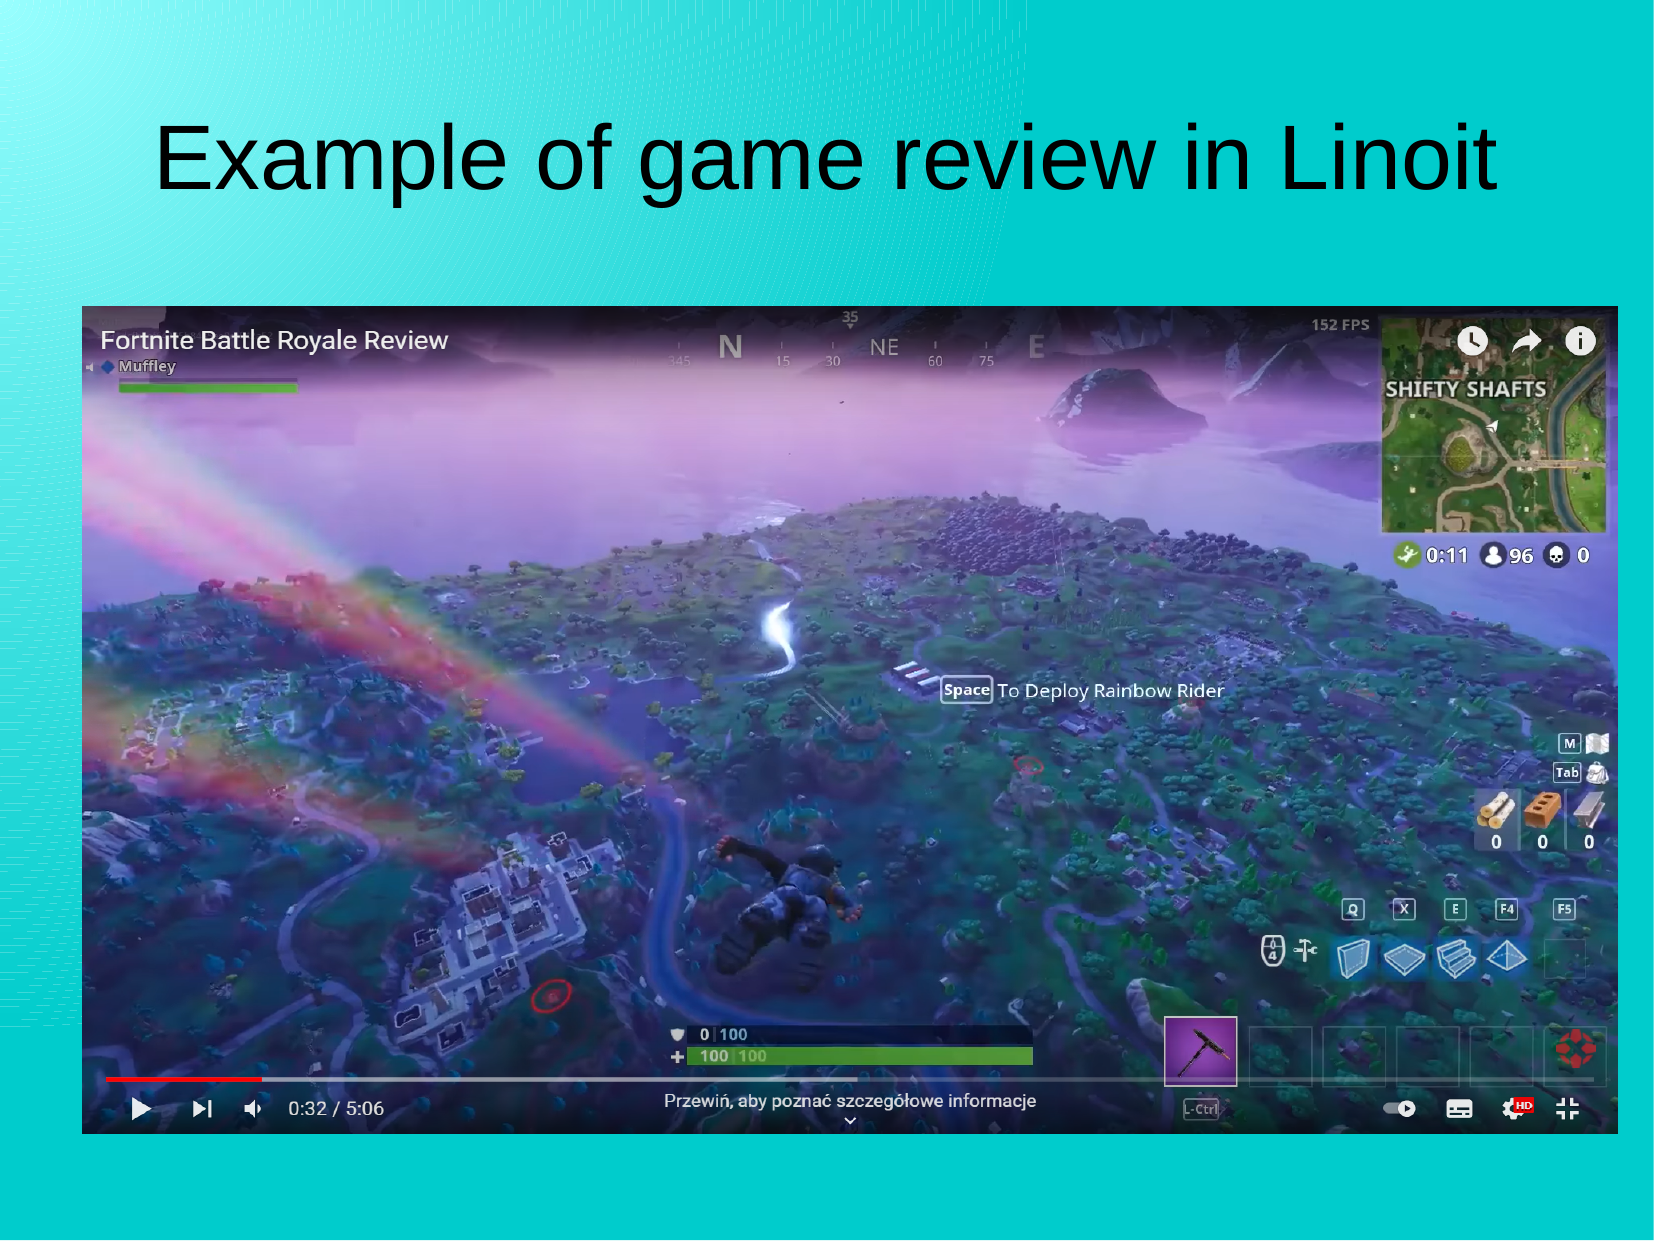

# Example of game review in Linoit